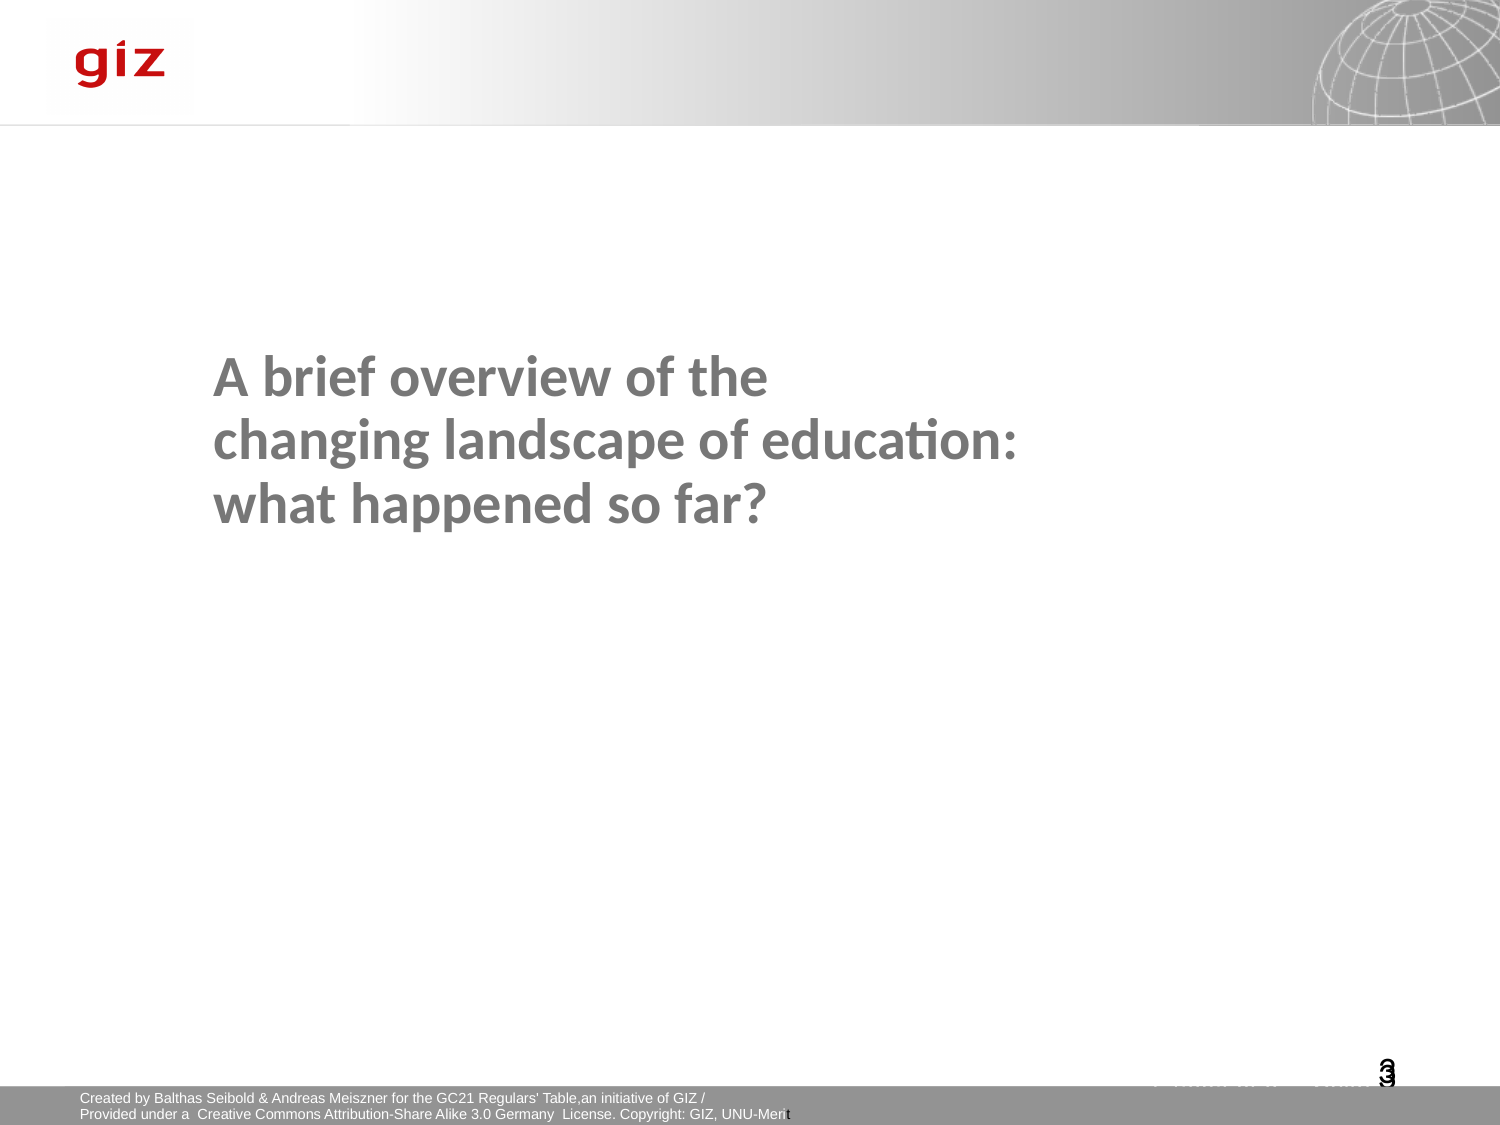

A brief overview of the
changing landscape of education:
what happened so far?